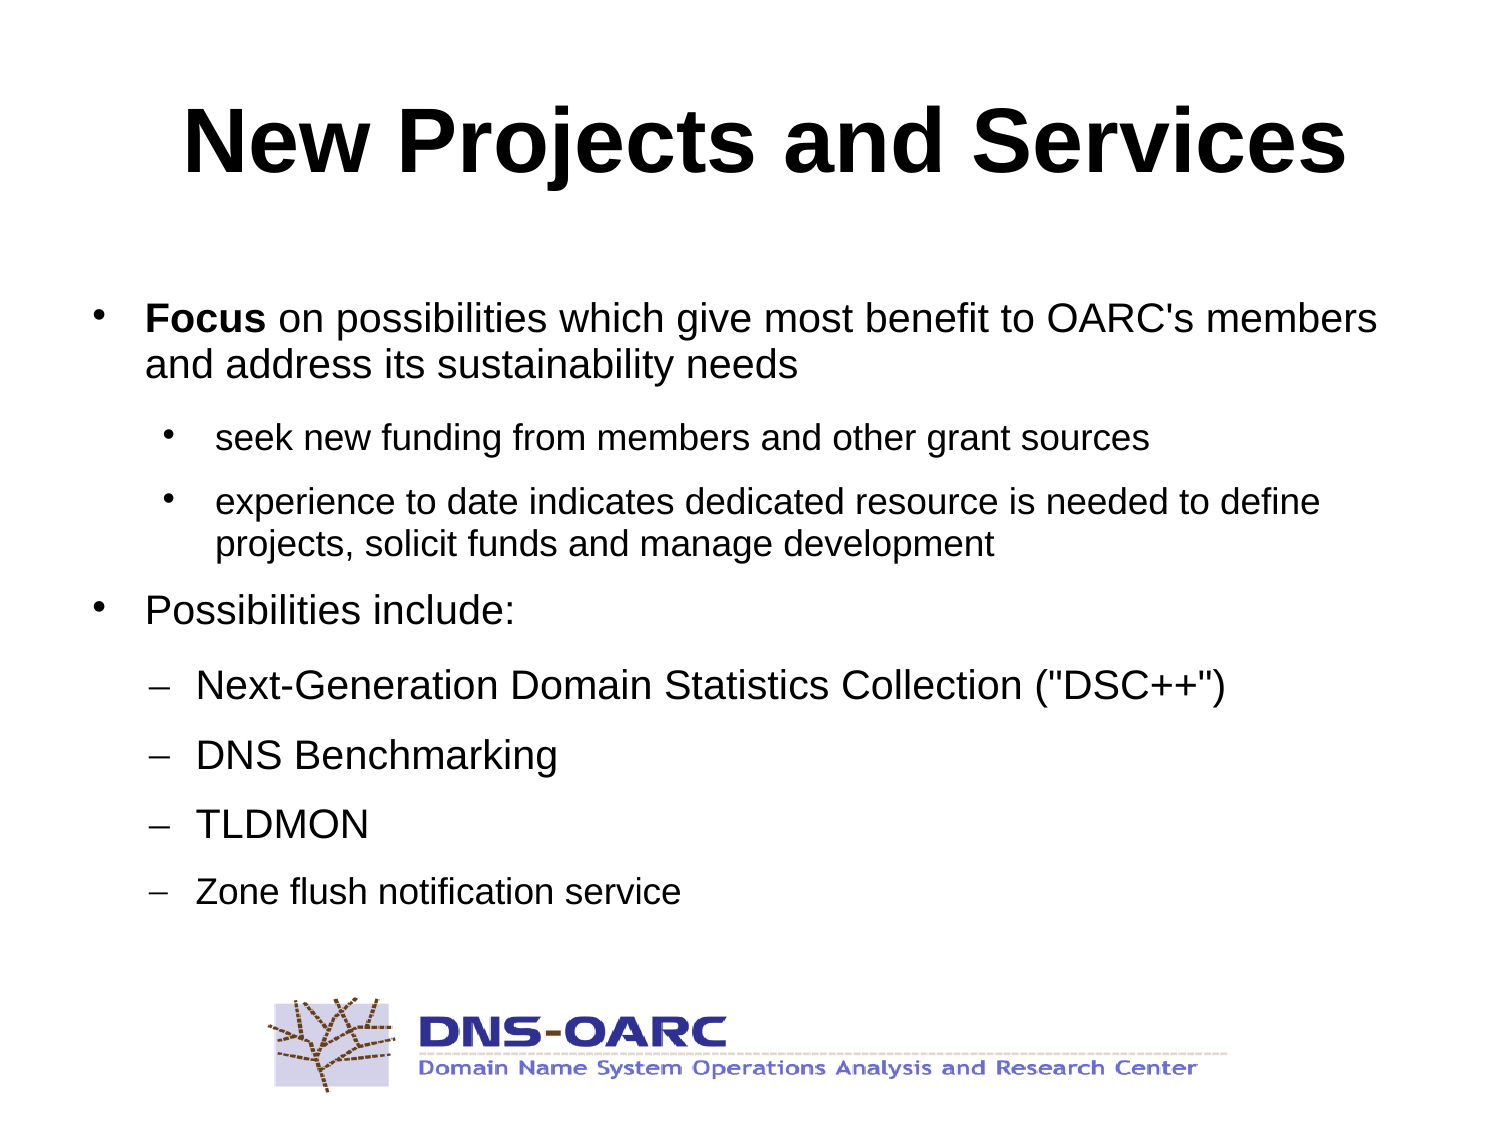

# New Projects and Services
Focus on possibilities which give most benefit to OARC's members
and address its sustainability needs
seek new funding from members and other grant sources
experience to date indicates dedicated resource is needed to define projects, solicit funds and manage development
Possibilities include:
Next-Generation Domain Statistics Collection ("DSC++")
DNS Benchmarking
TLDMON
Zone flush notification service